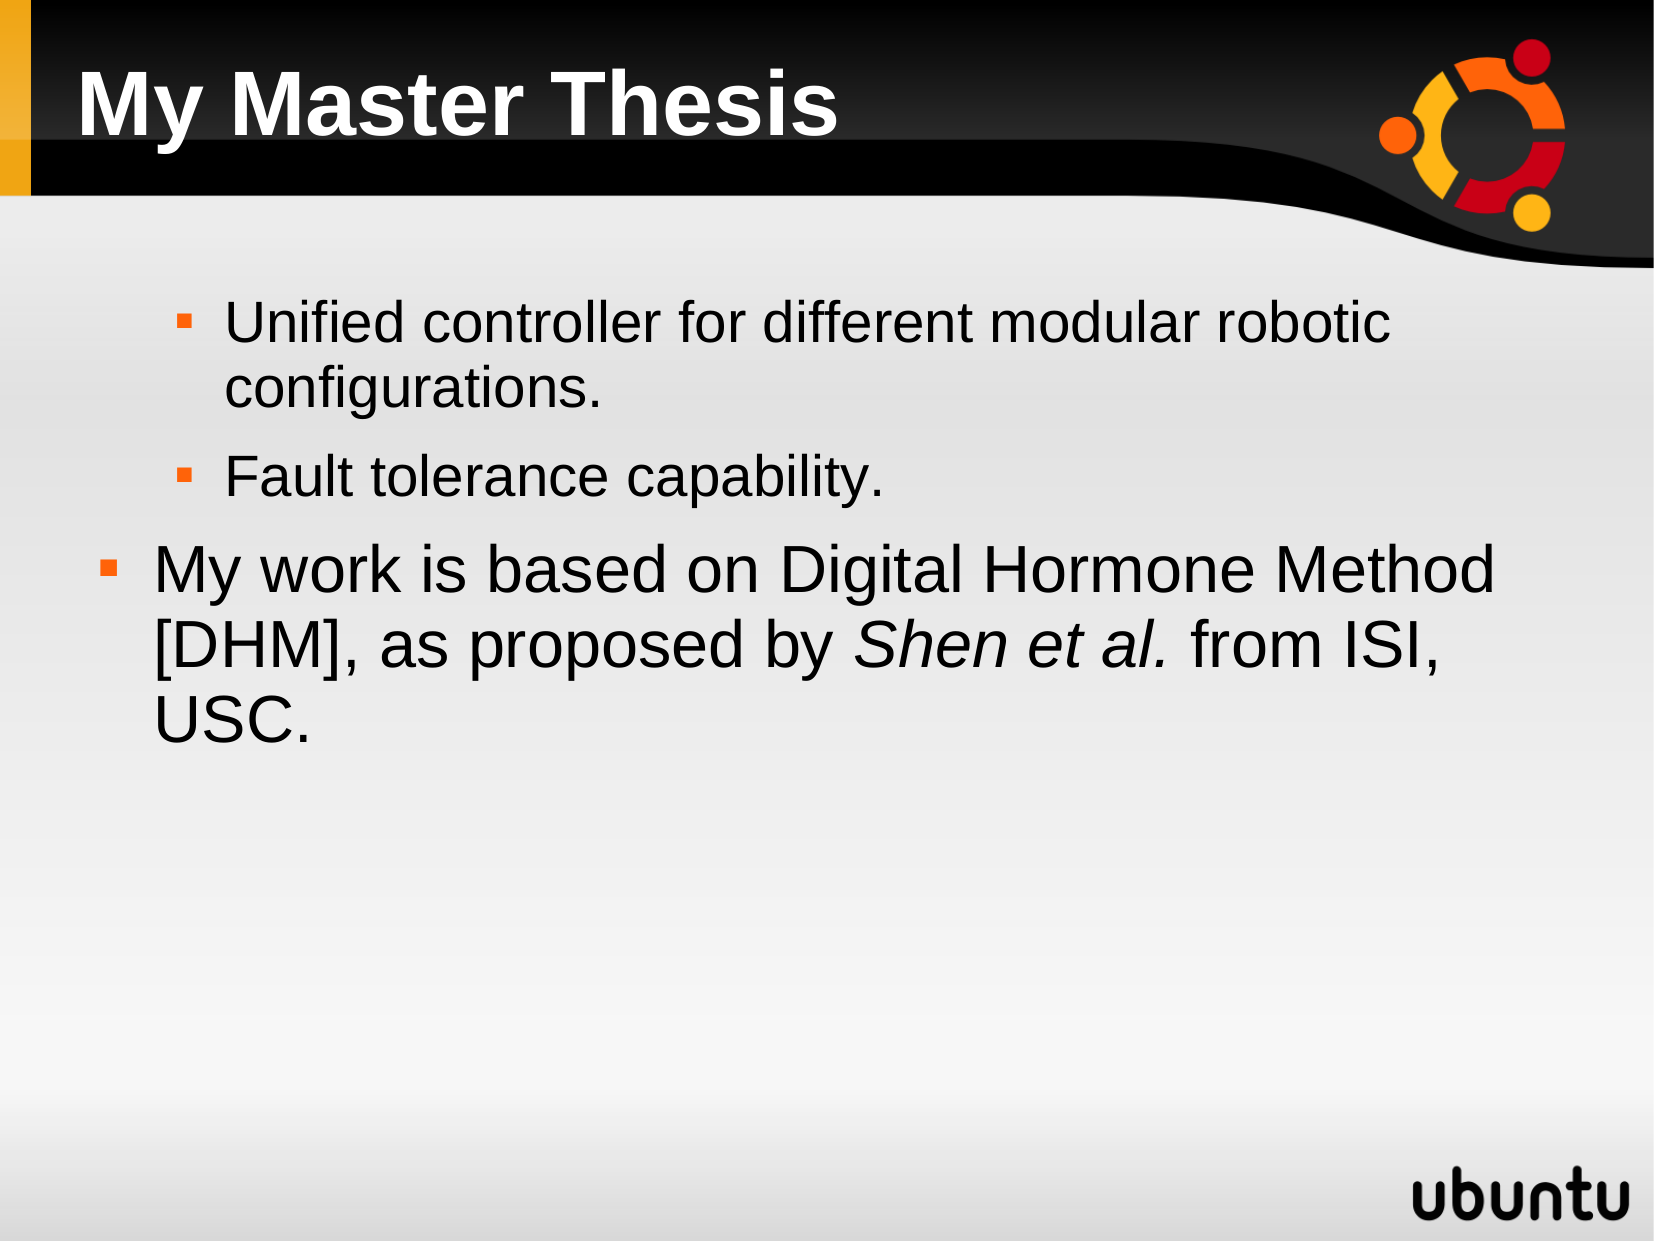

# My Master Thesis
Unified controller for different modular robotic configurations.
Fault tolerance capability.
My work is based on Digital Hormone Method [DHM], as proposed by Shen et al. from ISI, USC.